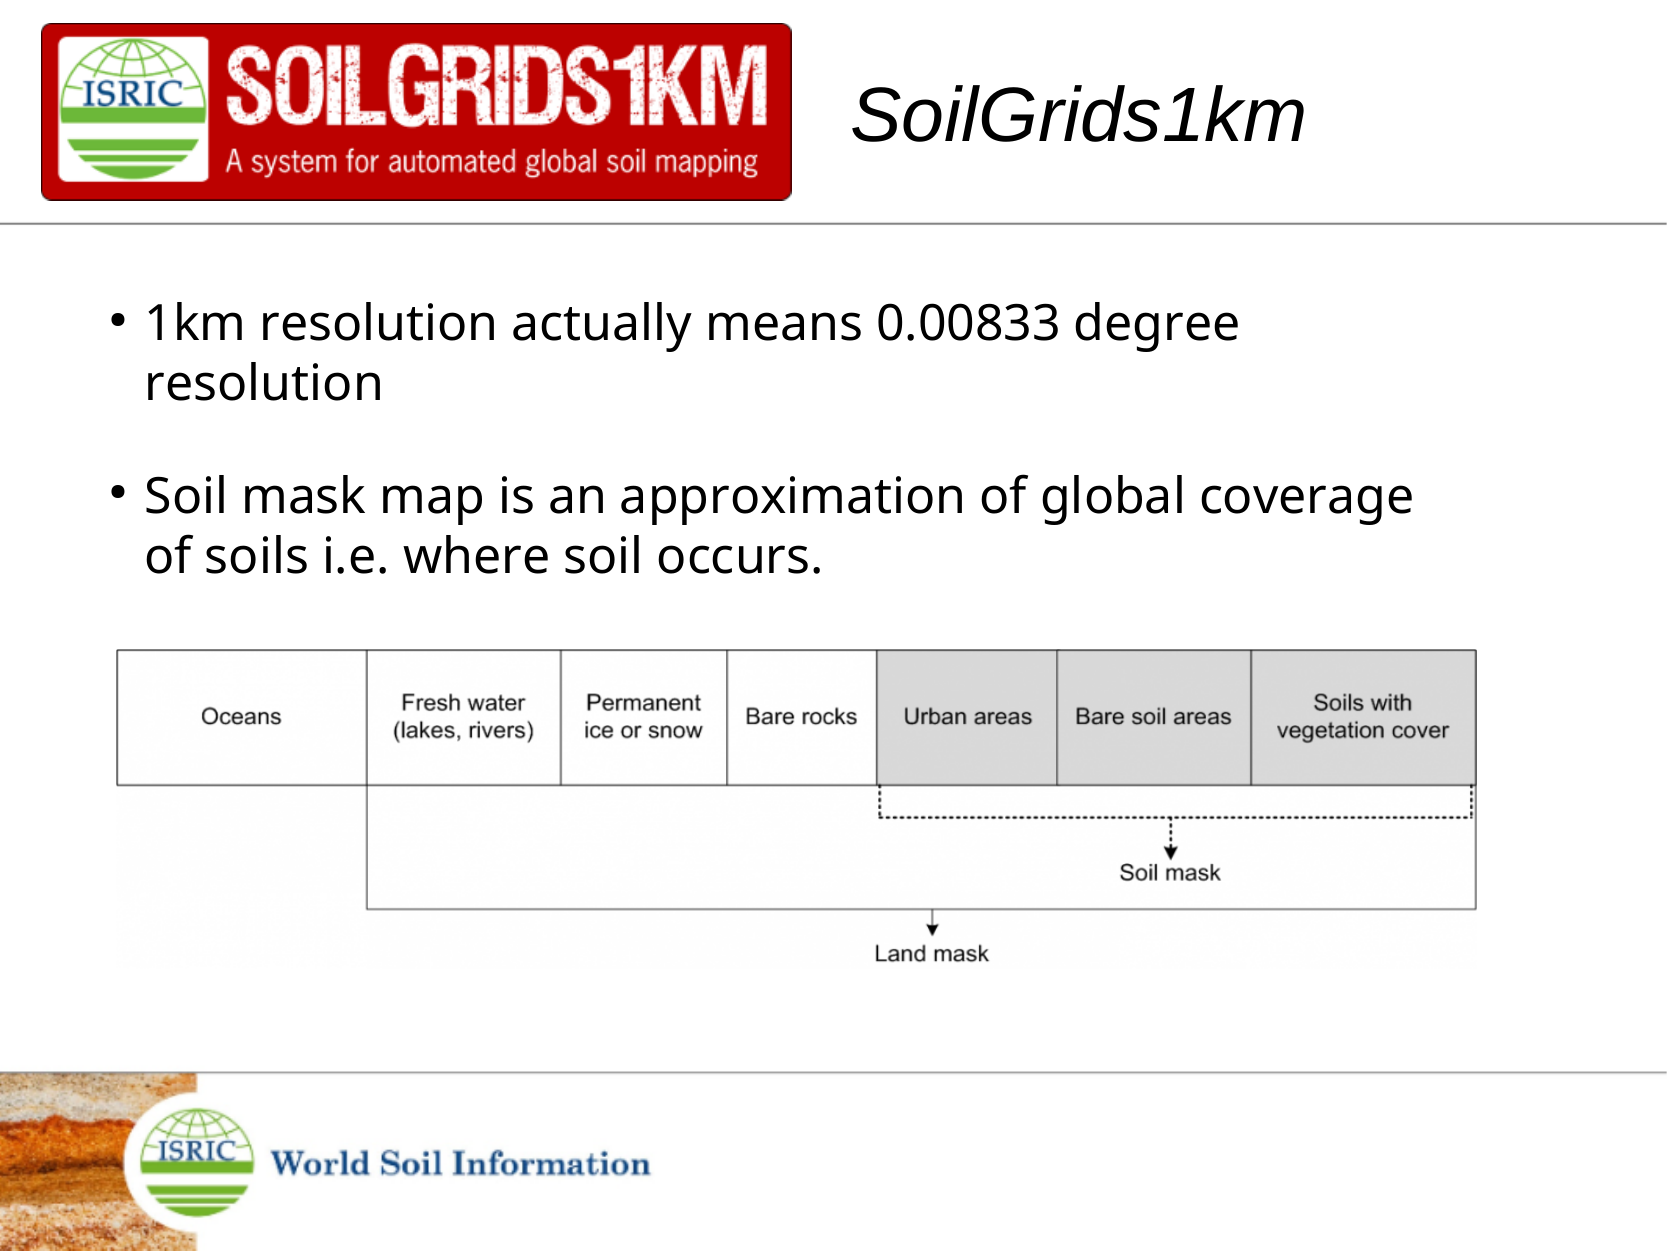

SoilGrids1km
1km resolution actually means 0.00833 degree resolution
Soil mask map is an approximation of global coverage of soils i.e. where soil occurs.
#